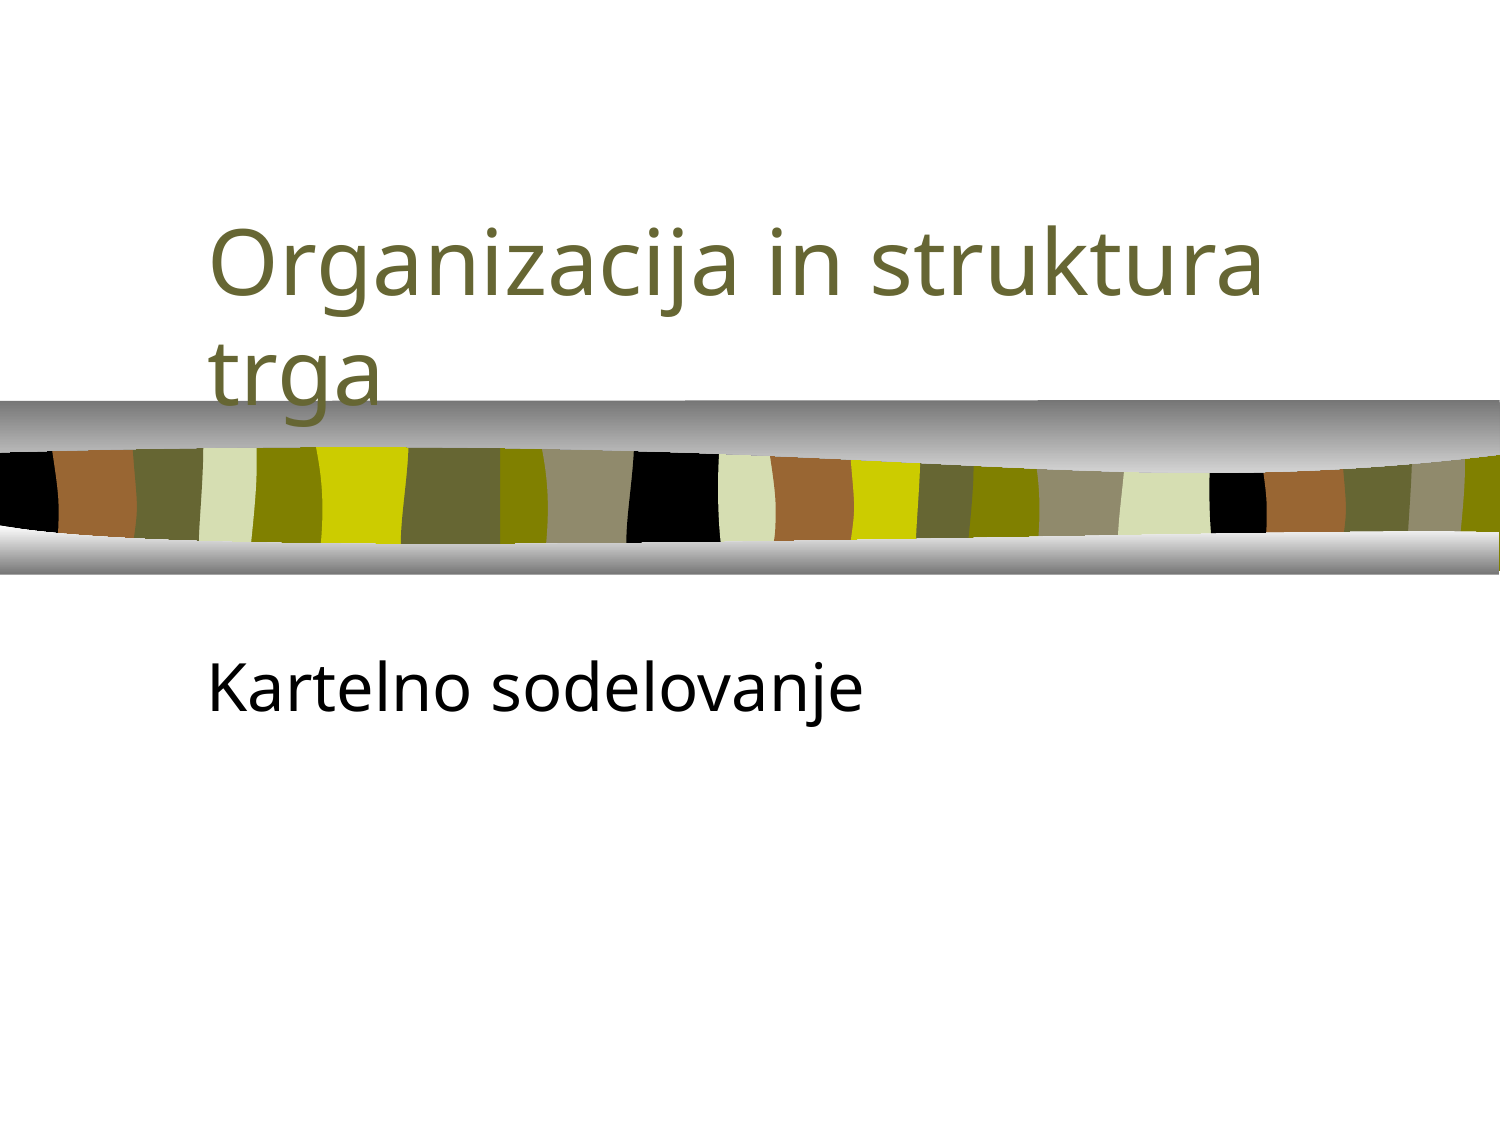

# Organizacija in struktura trga
Kartelno sodelovanje